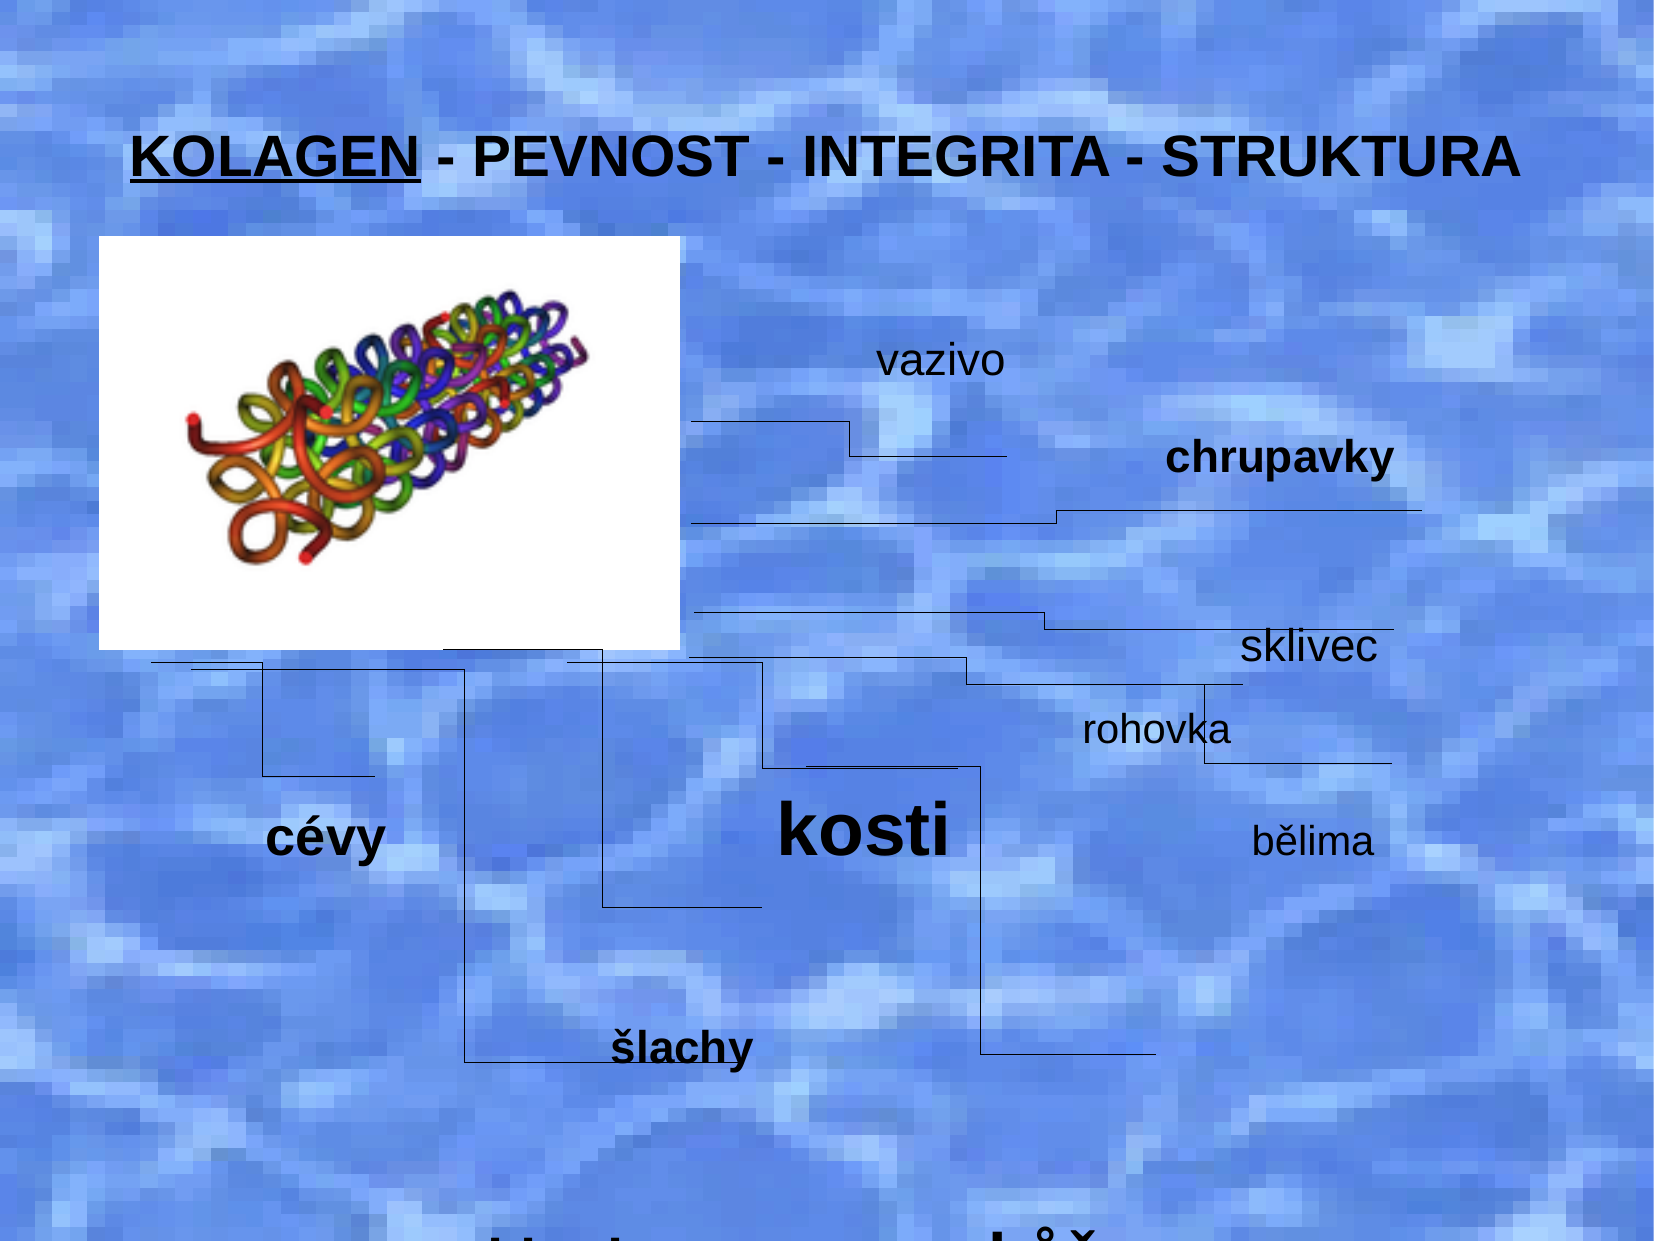

# KOLAGEN - PEVNOST - INTEGRITA - STRUKTURA
 vazivo
 chrupavky
 sklivec
 rohovka
cévy kosti bělima
 šlachy
 klouby kůže